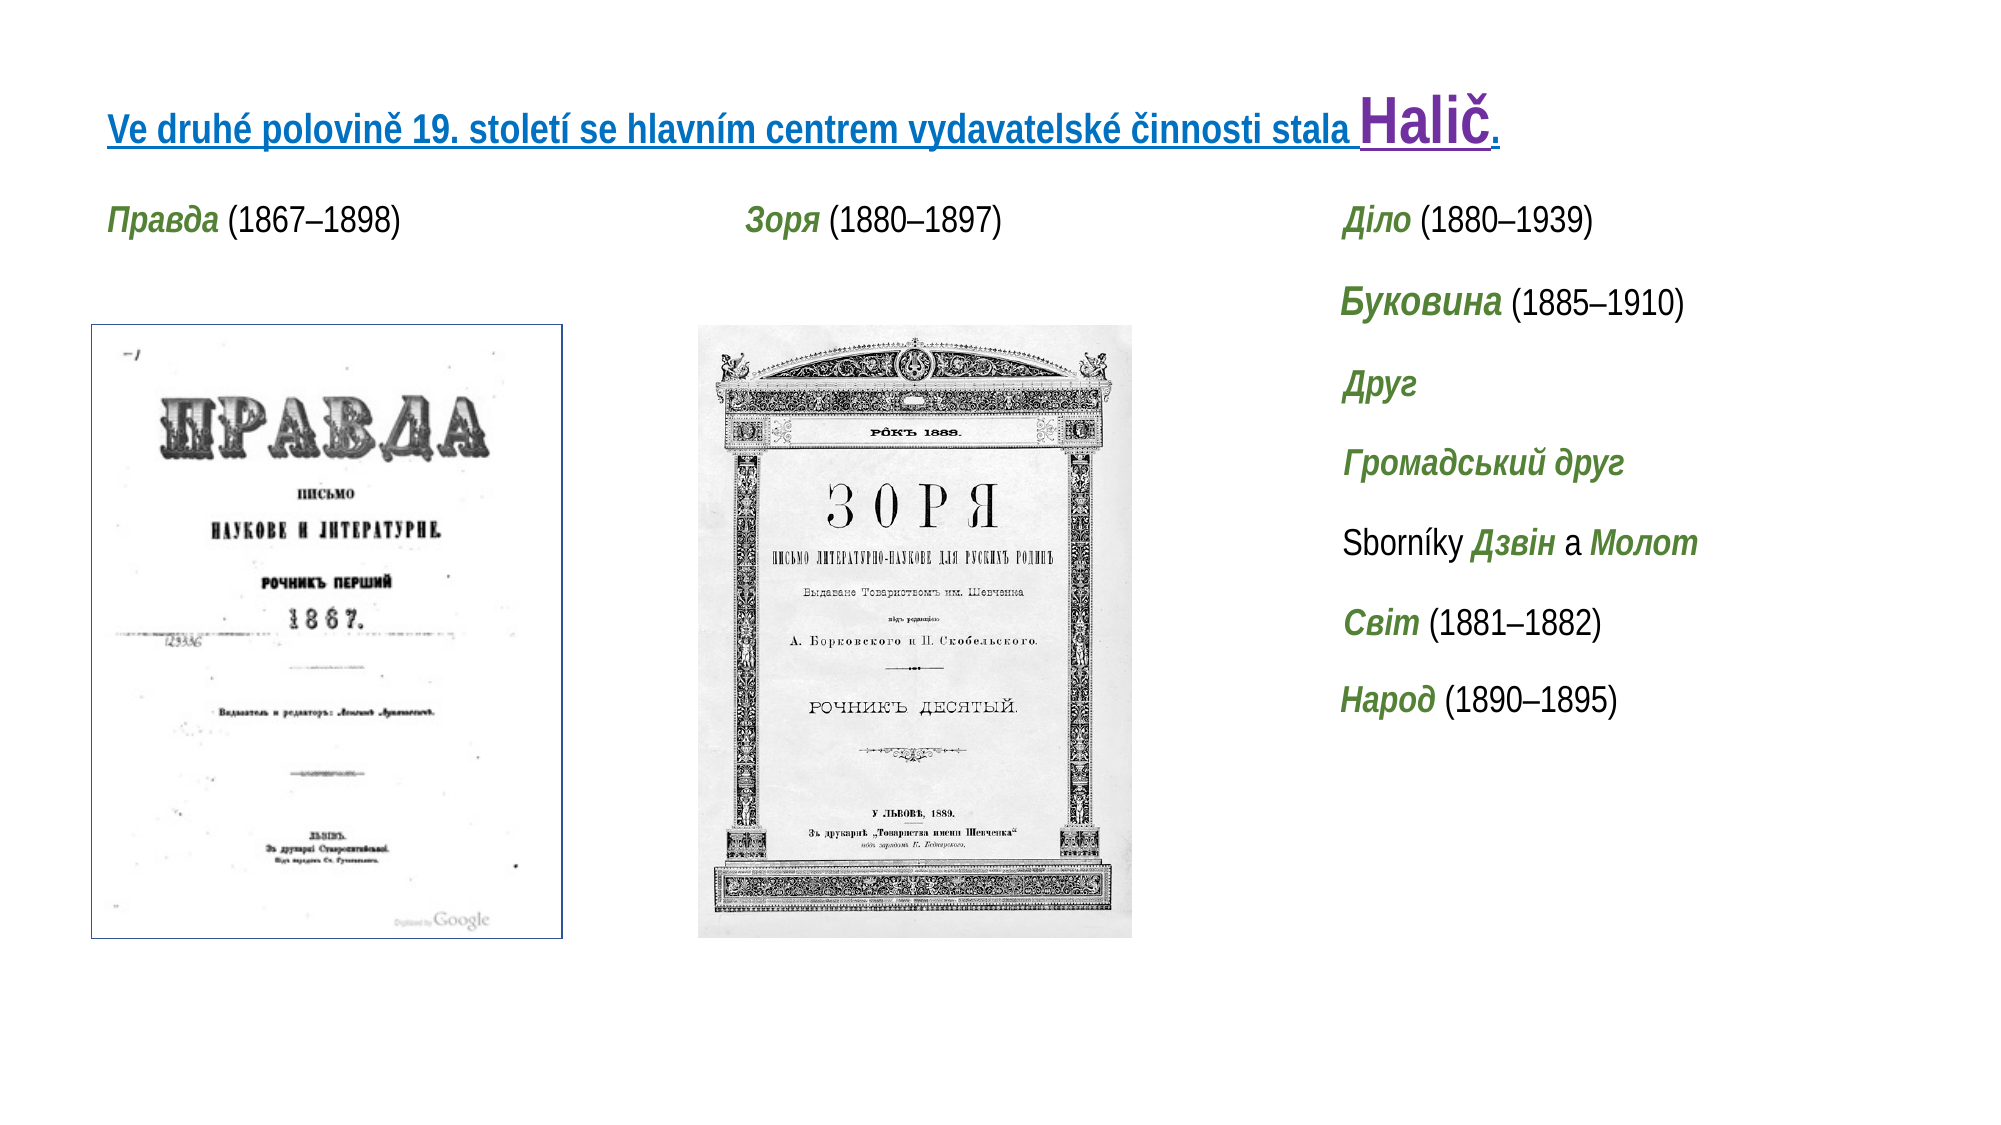

Ve druhé polovině 19. století se hlavním centrem vydavatelské činnosti stala Halič.
Правда (1867–1898)
Зоря (1880–1897)
Діло (1880–1939)
Буковина (1885–1910)
Друг
Громадський друг
Sborníky Дзвін а Молот
Світ (1881–1882)
Народ (1890–1895)